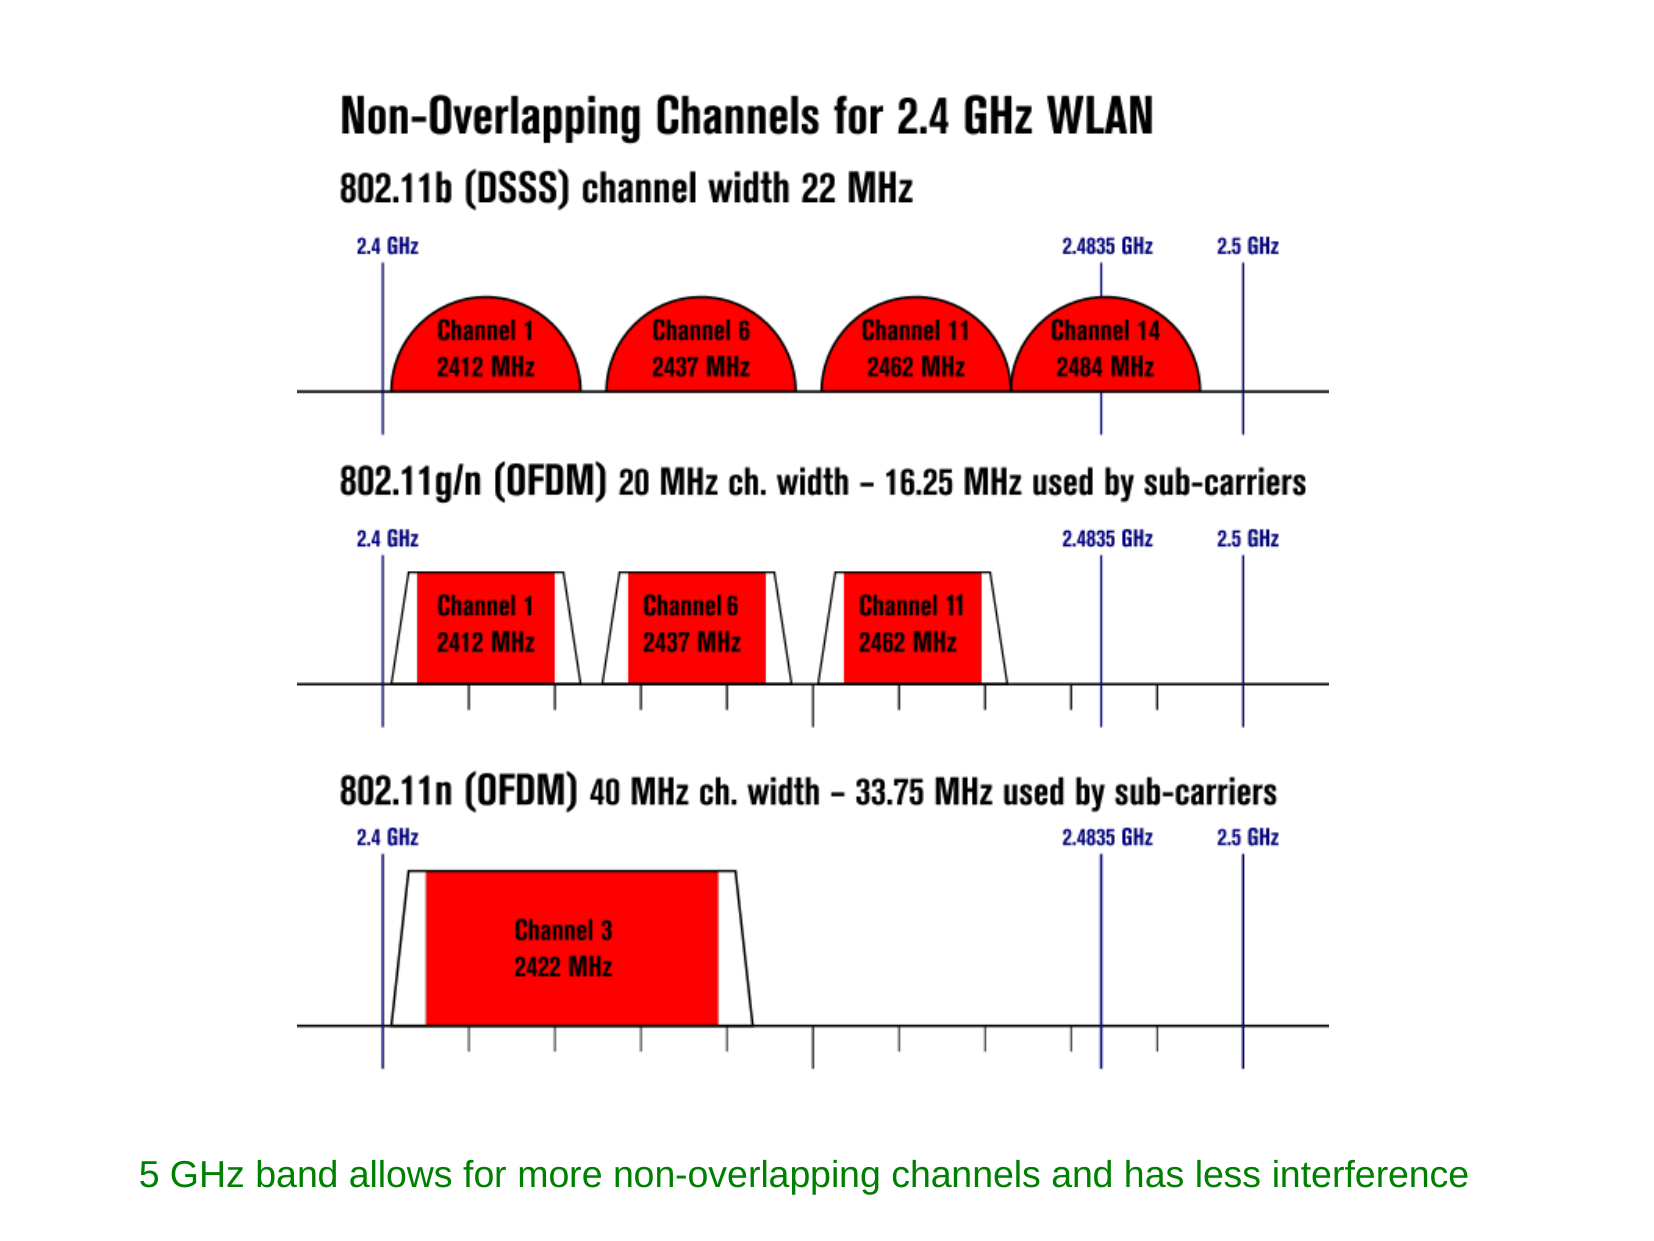

5 GHz band allows for more non-overlapping channels and has less interference